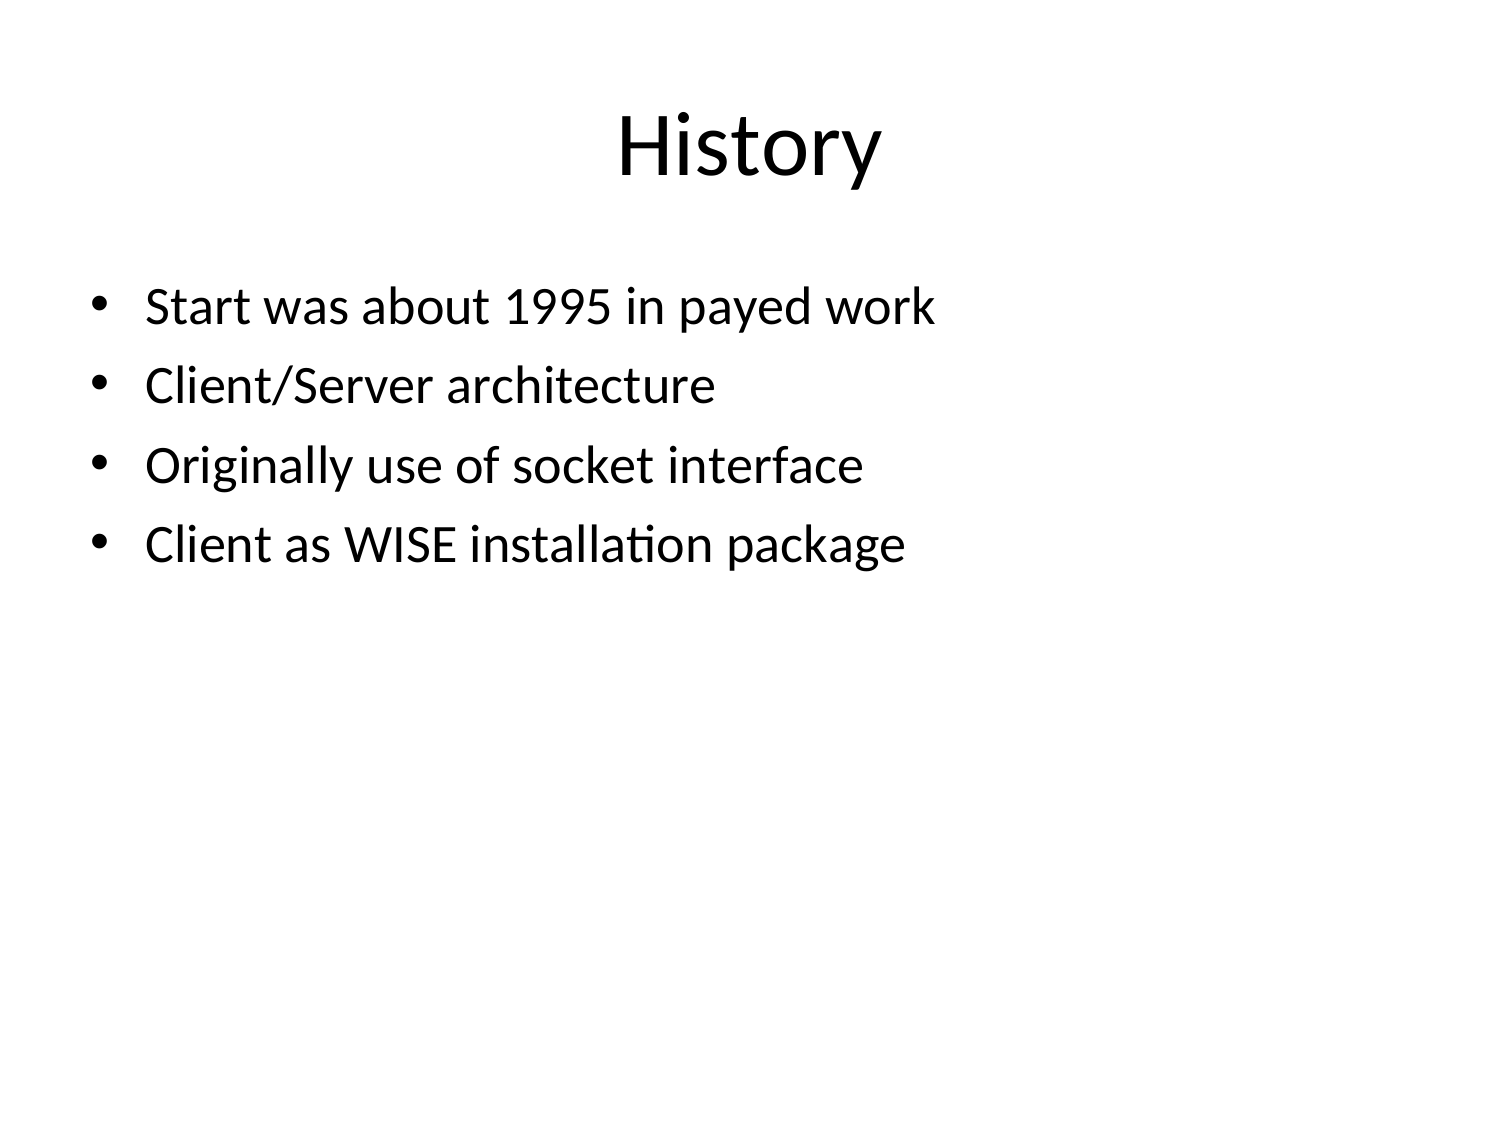

History
Start was about 1995 in payed work
Client/Server architecture
Originally use of socket interface
Client as WISE installation package